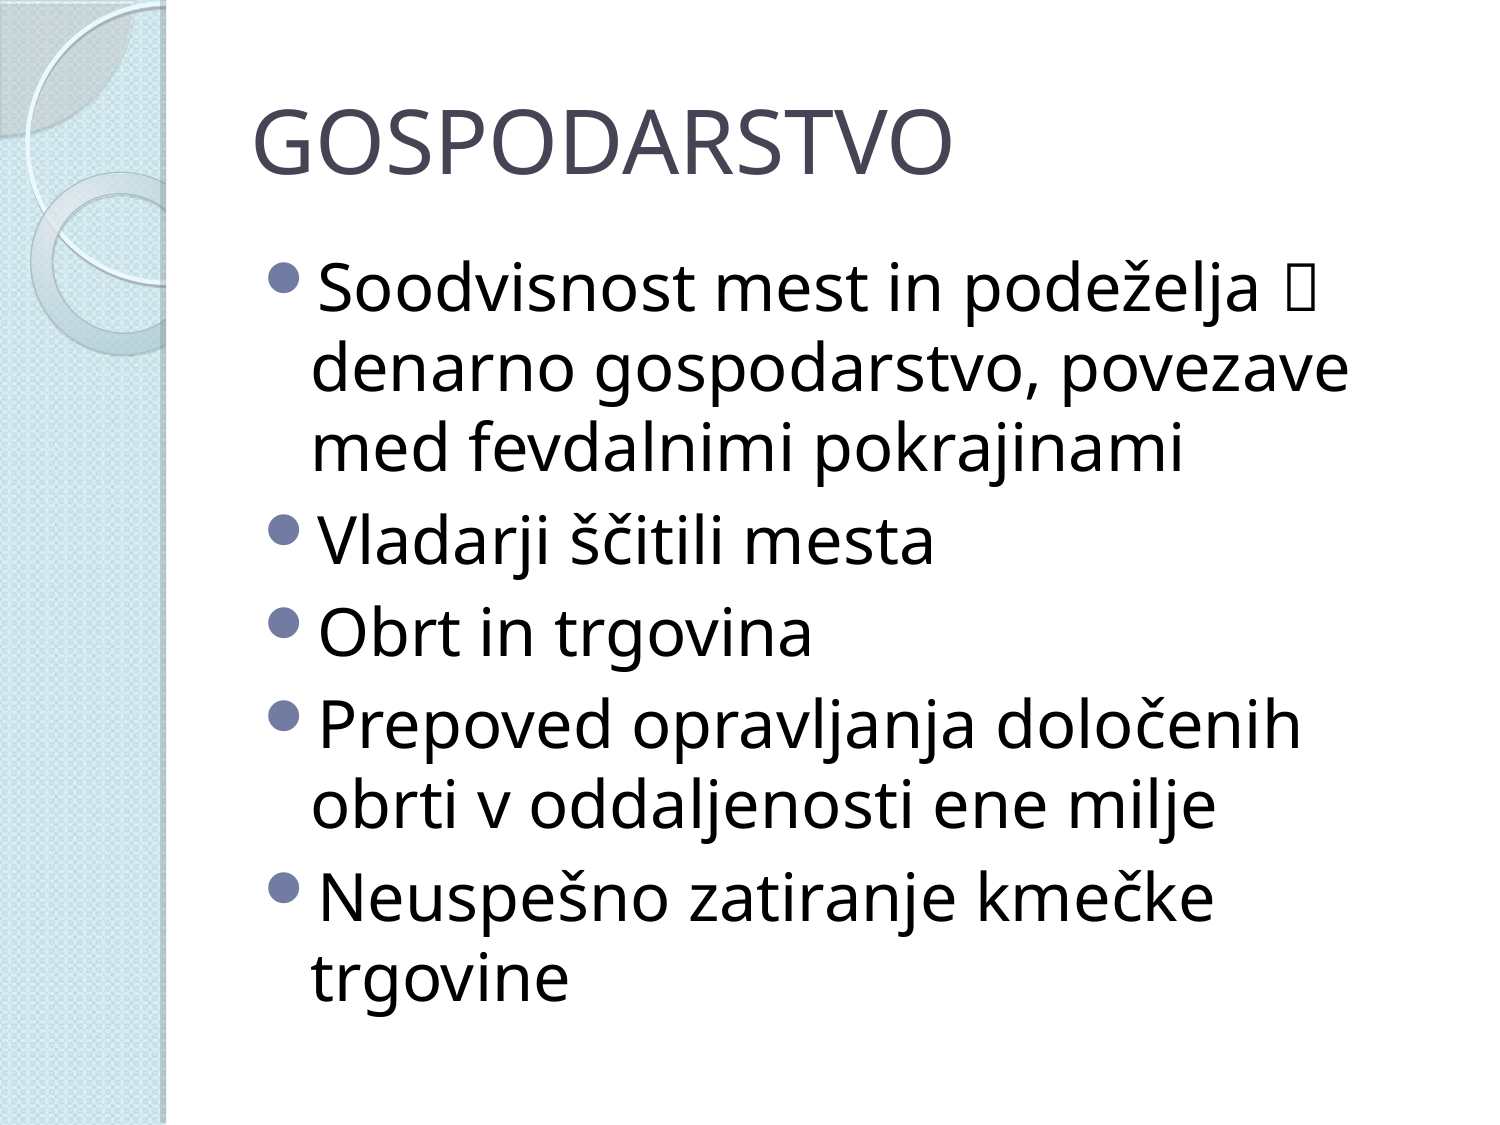

# GOSPODARSTVO
Soodvisnost mest in podeželja  denarno gospodarstvo, povezave med fevdalnimi pokrajinami
Vladarji ščitili mesta
Obrt in trgovina
Prepoved opravljanja določenih obrti v oddaljenosti ene milje
Neuspešno zatiranje kmečke trgovine